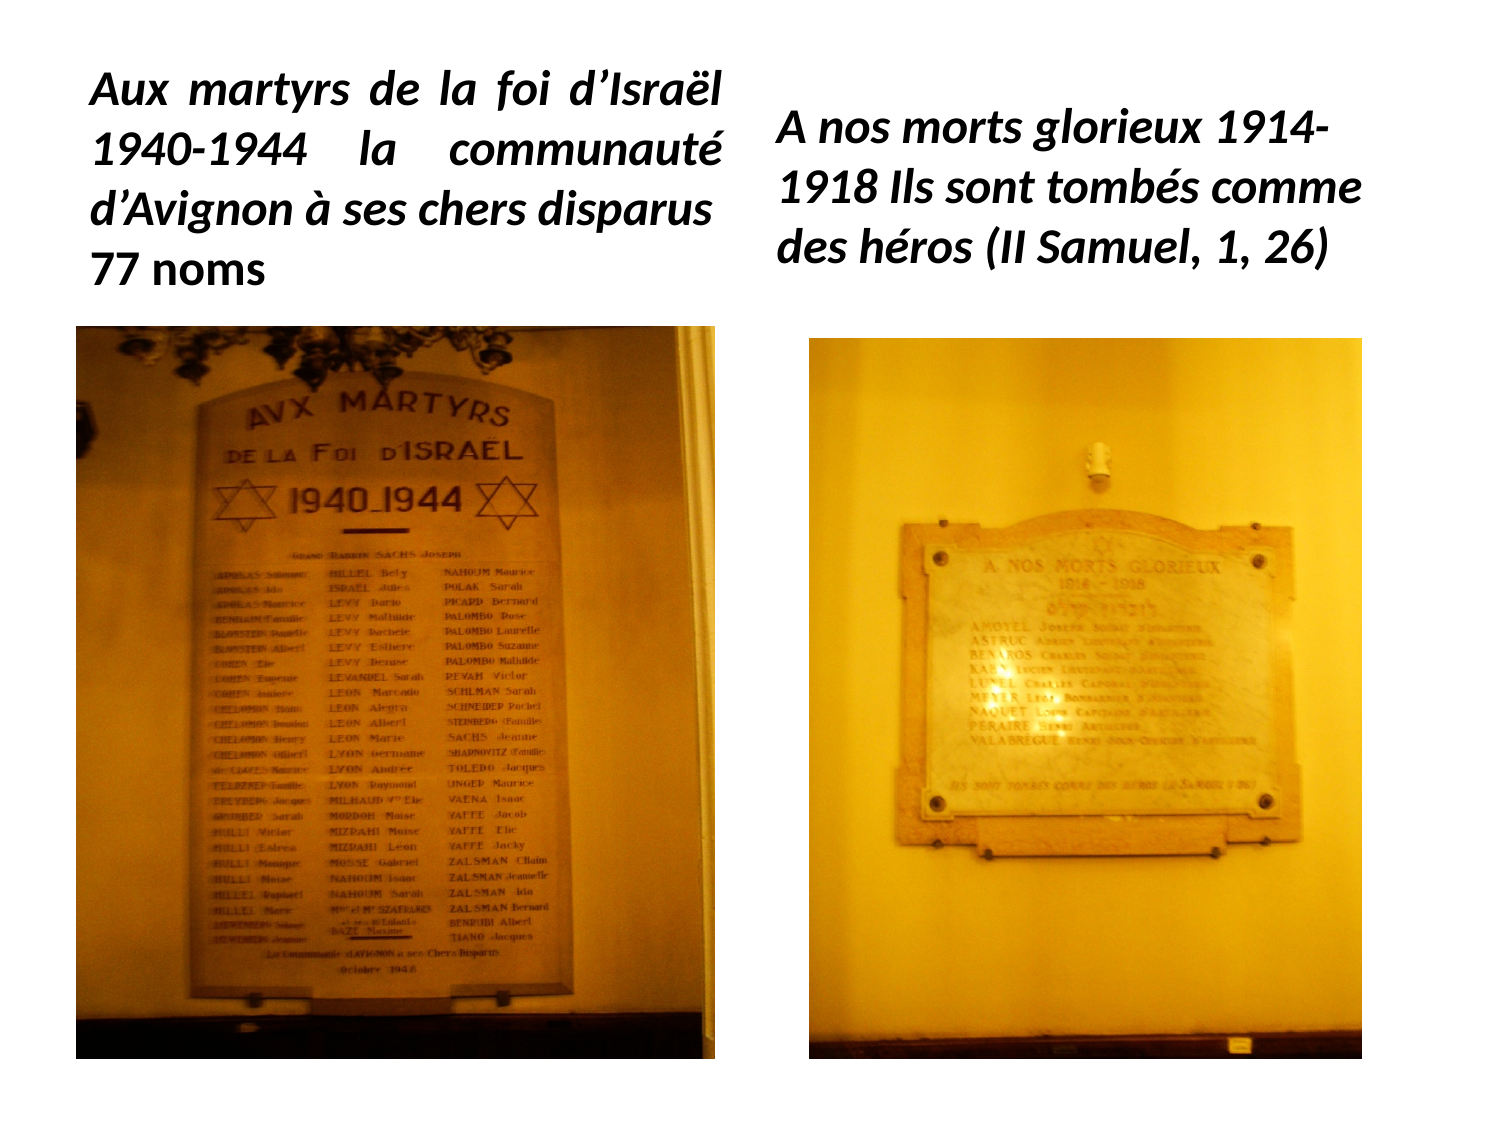

A nos morts glorieux 1914-1918 Ils sont tombés comme des héros (II Samuel, 1, 26)
Aux martyrs de la foi d’Israël 1940-1944 la communauté d’Avignon à ses chers disparus
77 noms